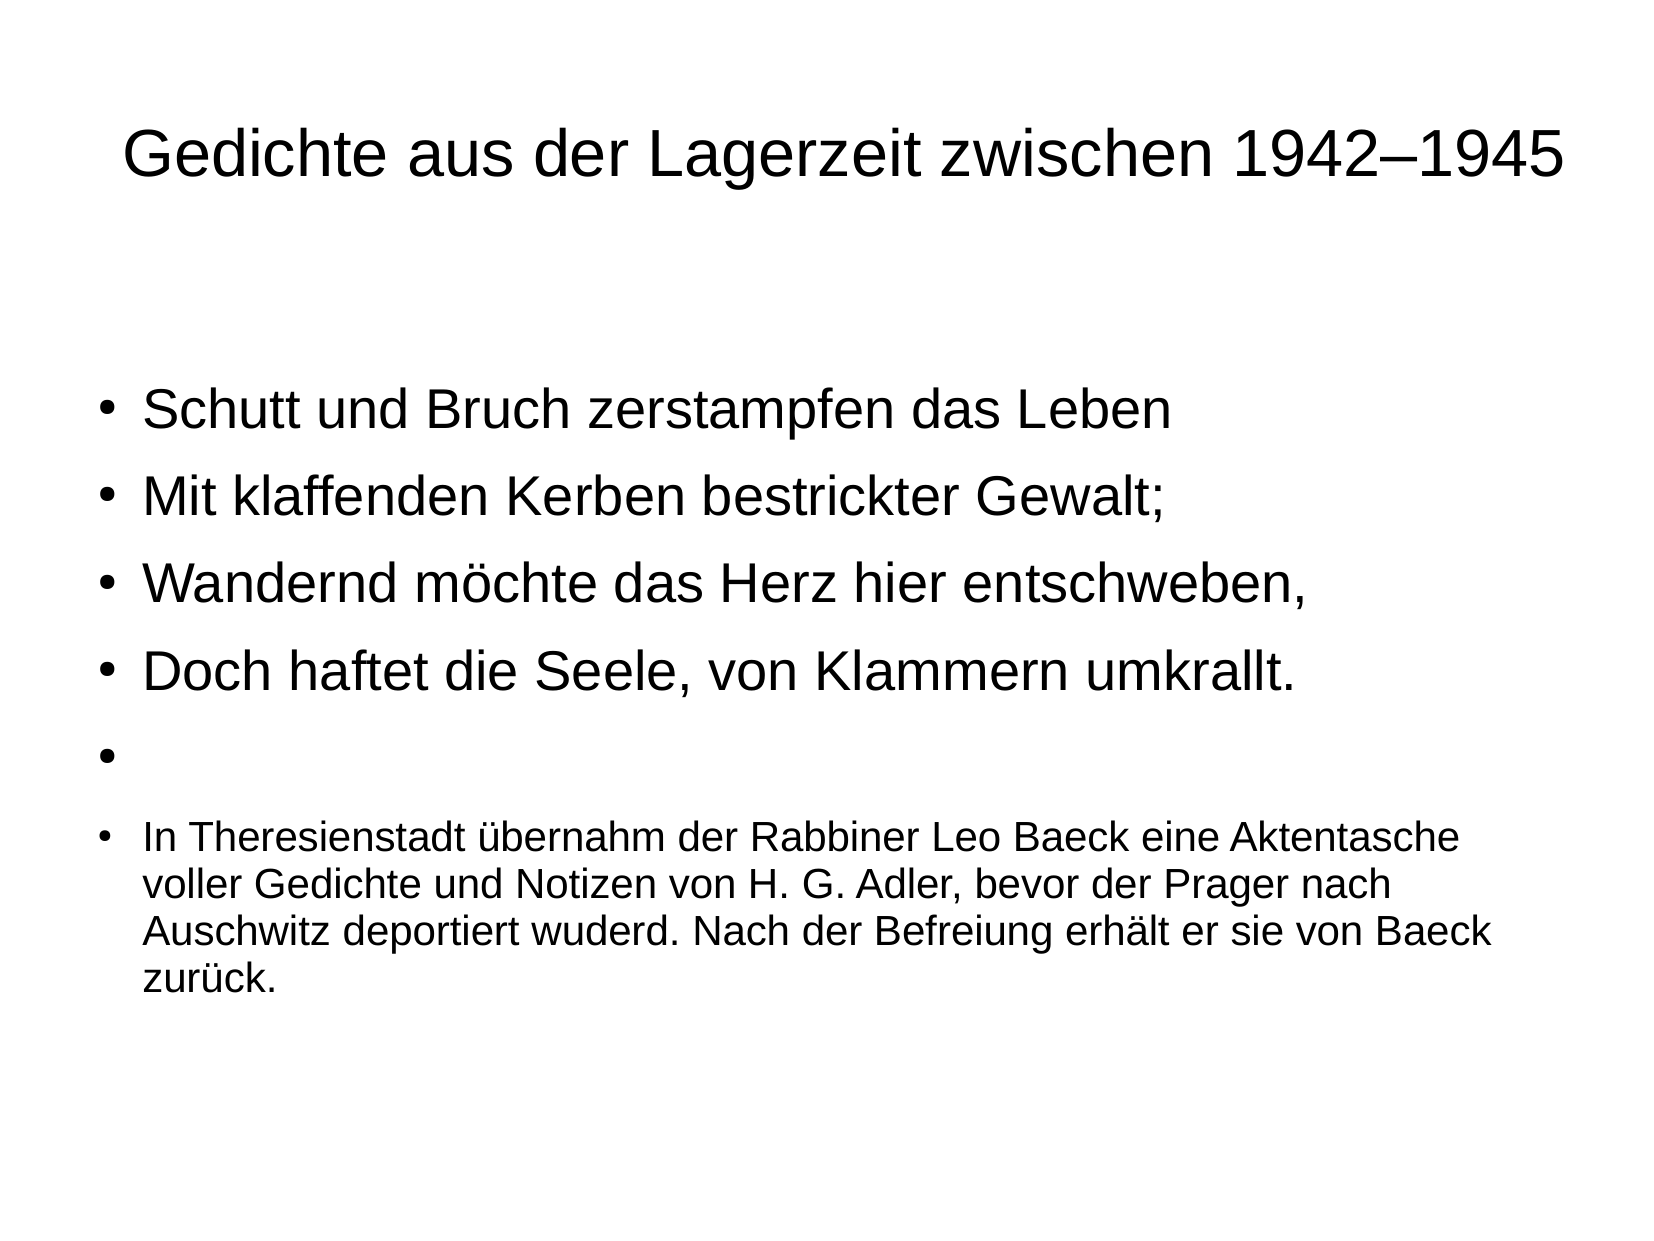

# Gedichte aus der Lagerzeit zwischen 1942–1945
Schutt und Bruch zerstampfen das Leben
Mit klaffenden Kerben bestrickter Gewalt;
Wandernd möchte das Herz hier entschweben,
Doch haftet die Seele, von Klammern umkrallt.
In Theresienstadt übernahm der Rabbiner Leo Baeck eine Aktentasche voller Gedichte und Notizen von H. G. Adler, bevor der Prager nach Auschwitz deportiert wuderd. Nach der Befreiung erhält er sie von Baeck zurück.